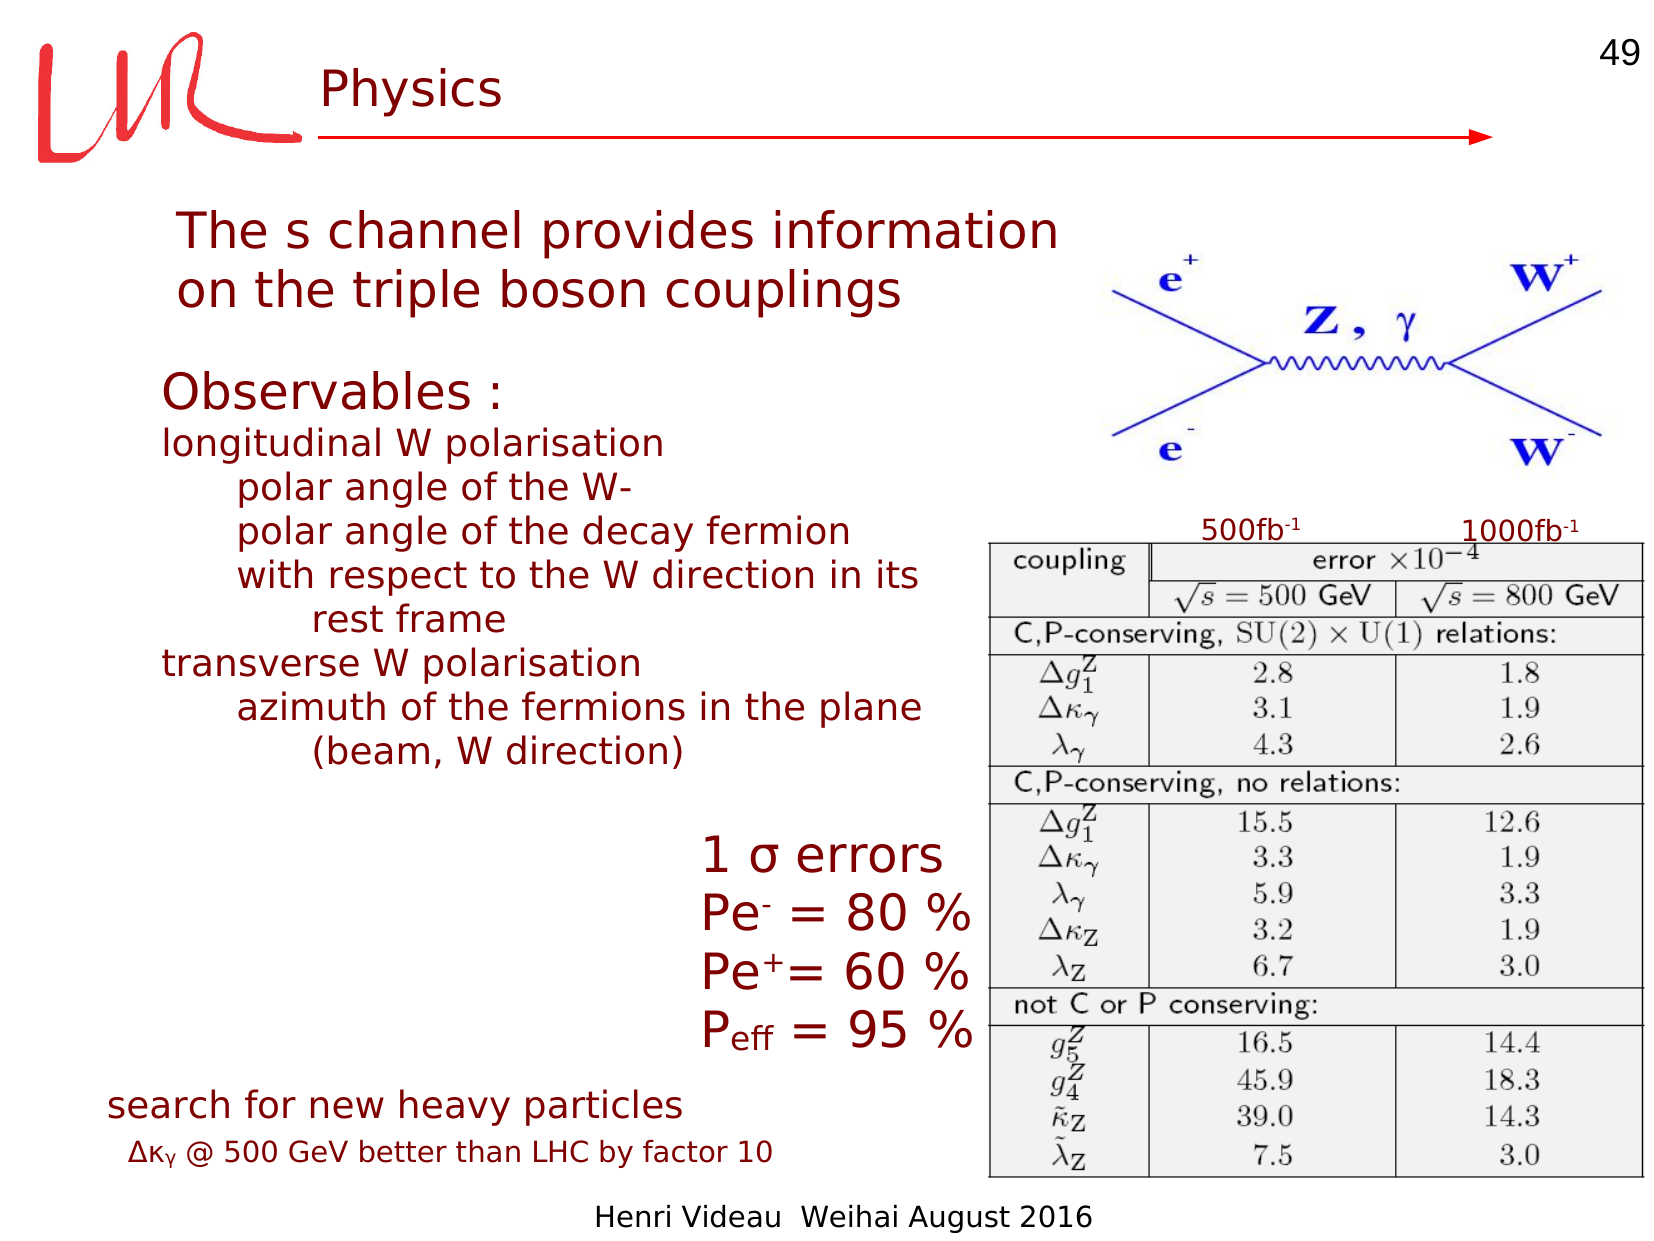

The s channel provides information
on the triple boson couplings
Observables :
longitudinal W polarisation
	polar angle of the W-
	polar angle of the decay fermion
	with respect to the W direction in its
		rest frame
transverse W polarisation
	azimuth of the fermions in the plane
		(beam, W direction)
500fb-1
1000fb-1
1 σ errors
Pe- = 80 %
Pe+= 60 %
Peff = 95 %
search for new heavy particles
 Δκγ @ 500 GeV better than LHC by factor 10